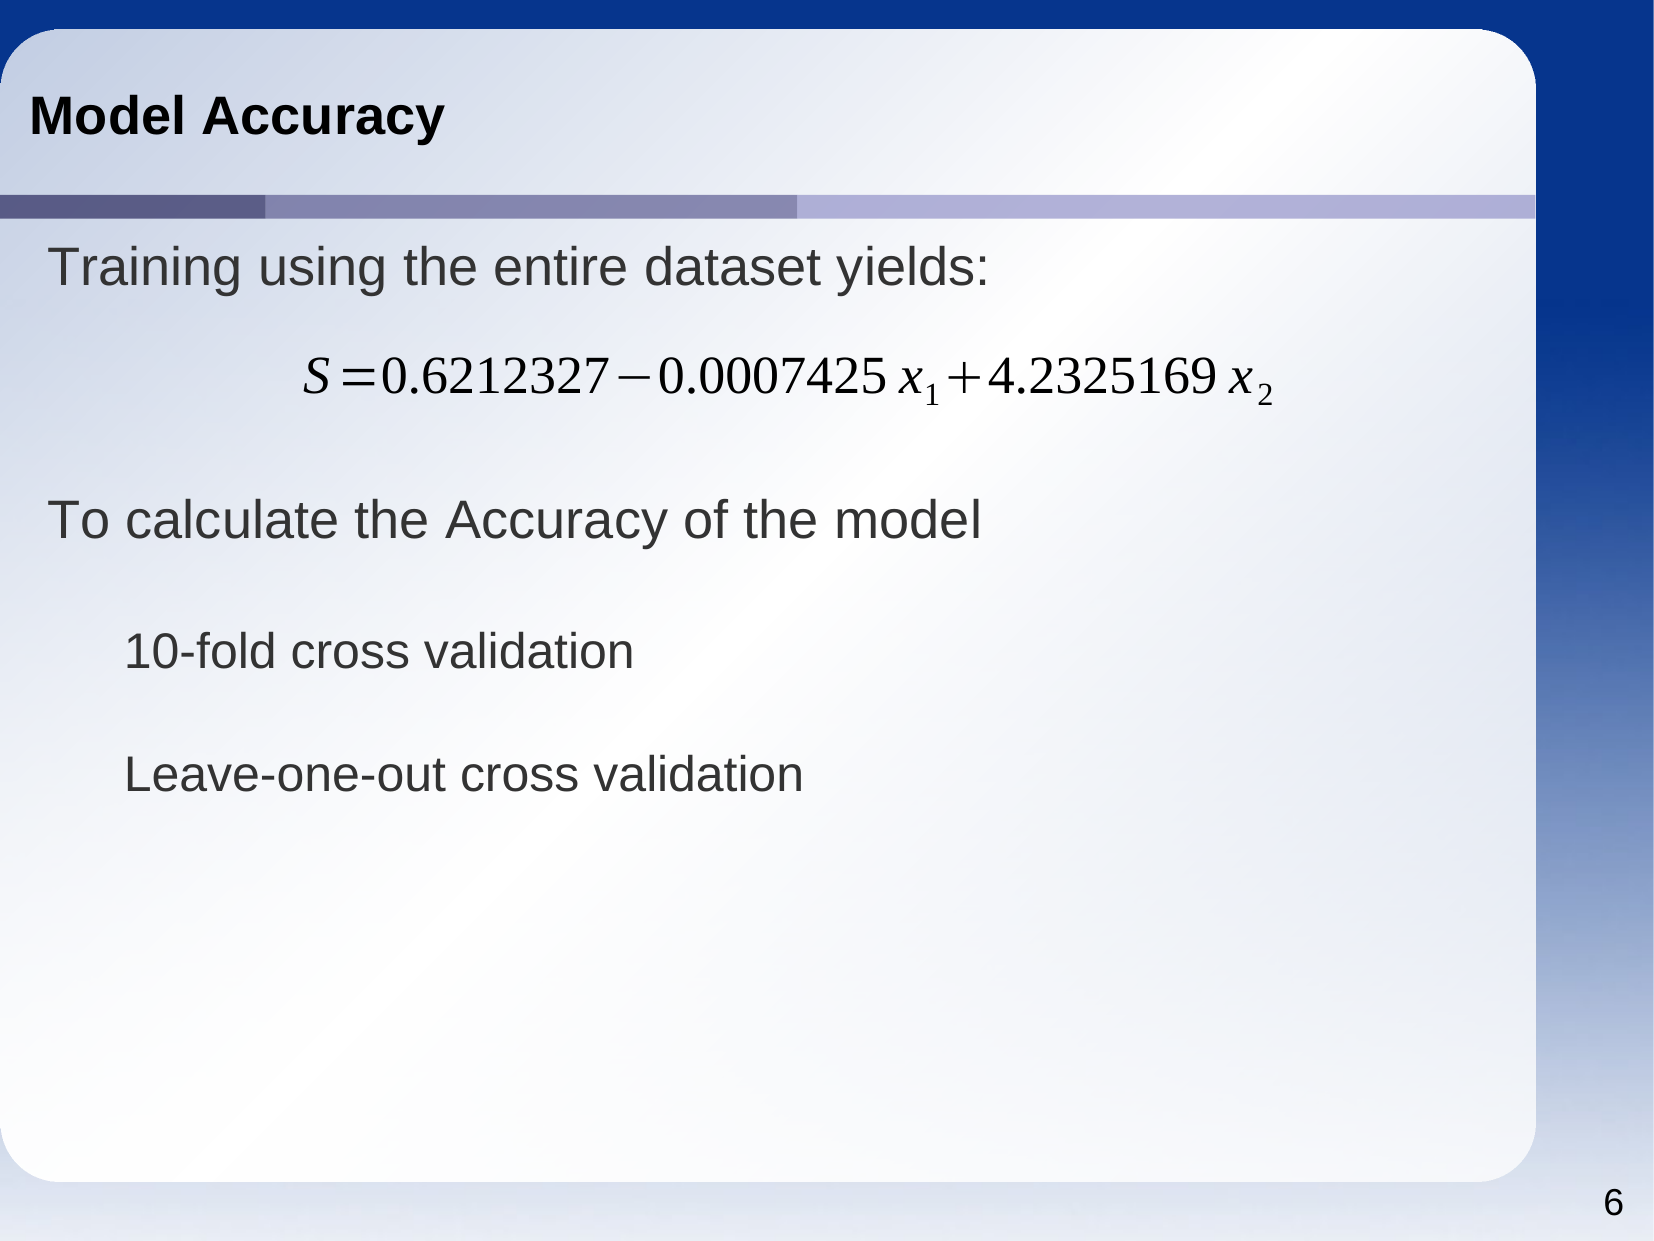

# Model Accuracy
Training using the entire dataset yields:
To calculate the Accuracy of the model
10-fold cross validation
Leave-one-out cross validation
6